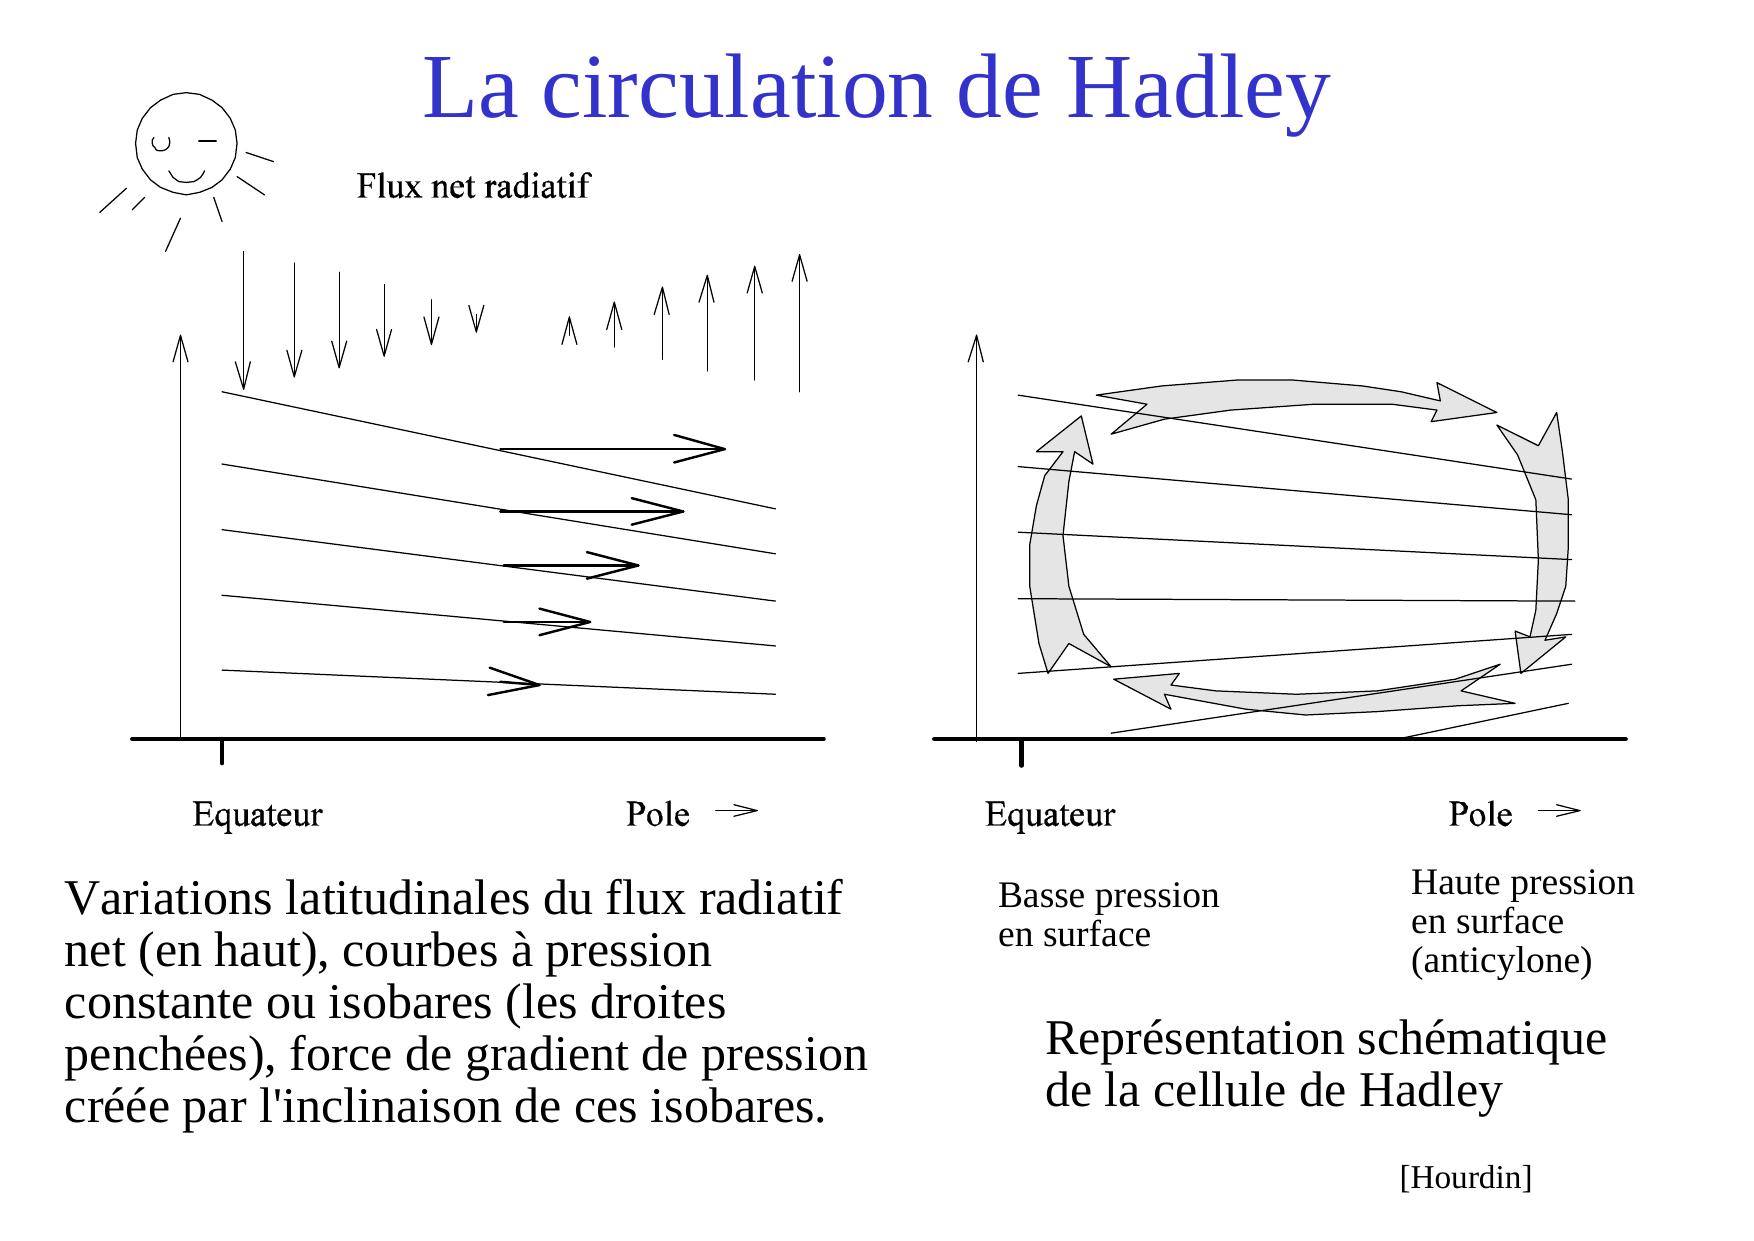

# La circulation de Hadley
Haute pression en surface (anticylone)
Variations latitudinales du flux radiatif net (en haut), courbes à pression constante ou isobares (les droites penchées), force de gradient de pression créée par l'inclinaison de ces isobares.
Basse pression en surface
Représentation schématique de la cellule de Hadley
[Hourdin]